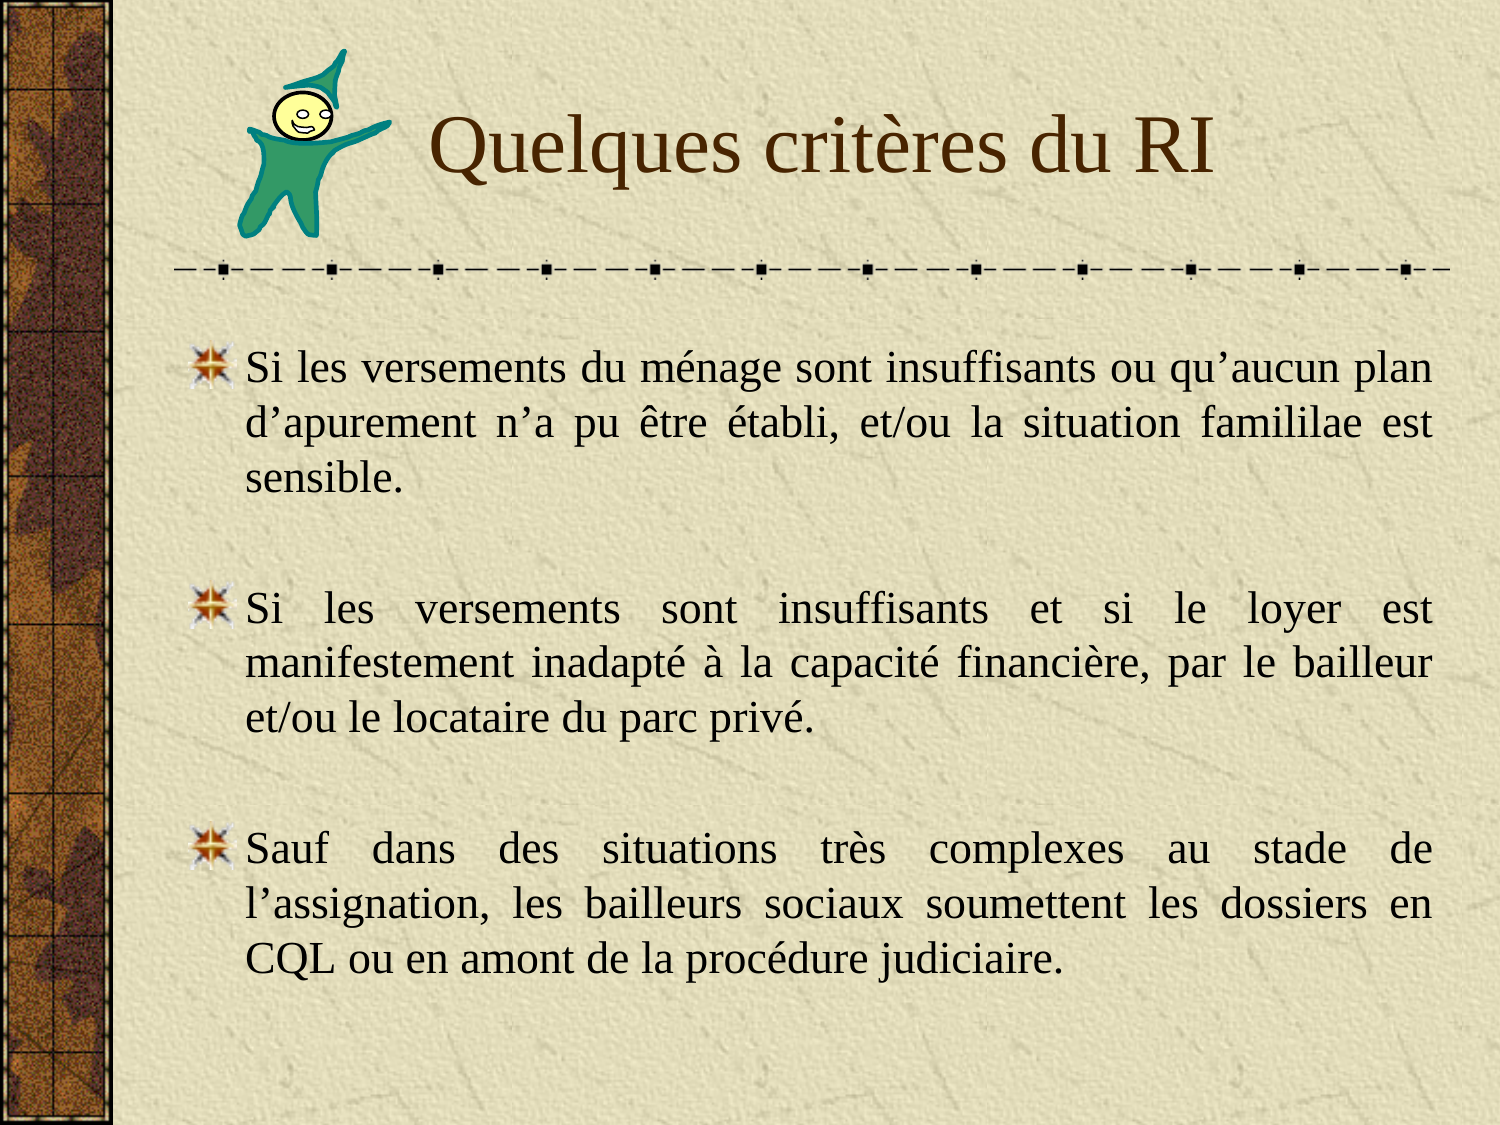

Quelques critères du RI
# Si les versements du ménage sont insuffisants ou qu’aucun plan d’apurement n’a pu être établi, et/ou la situation famililae est sensible.
Si les versements sont insuffisants et si le loyer est manifestement inadapté à la capacité financière, par le bailleur et/ou le locataire du parc privé.
Sauf dans des situations très complexes au stade de l’assignation, les bailleurs sociaux soumettent les dossiers en CQL ou en amont de la procédure judiciaire.